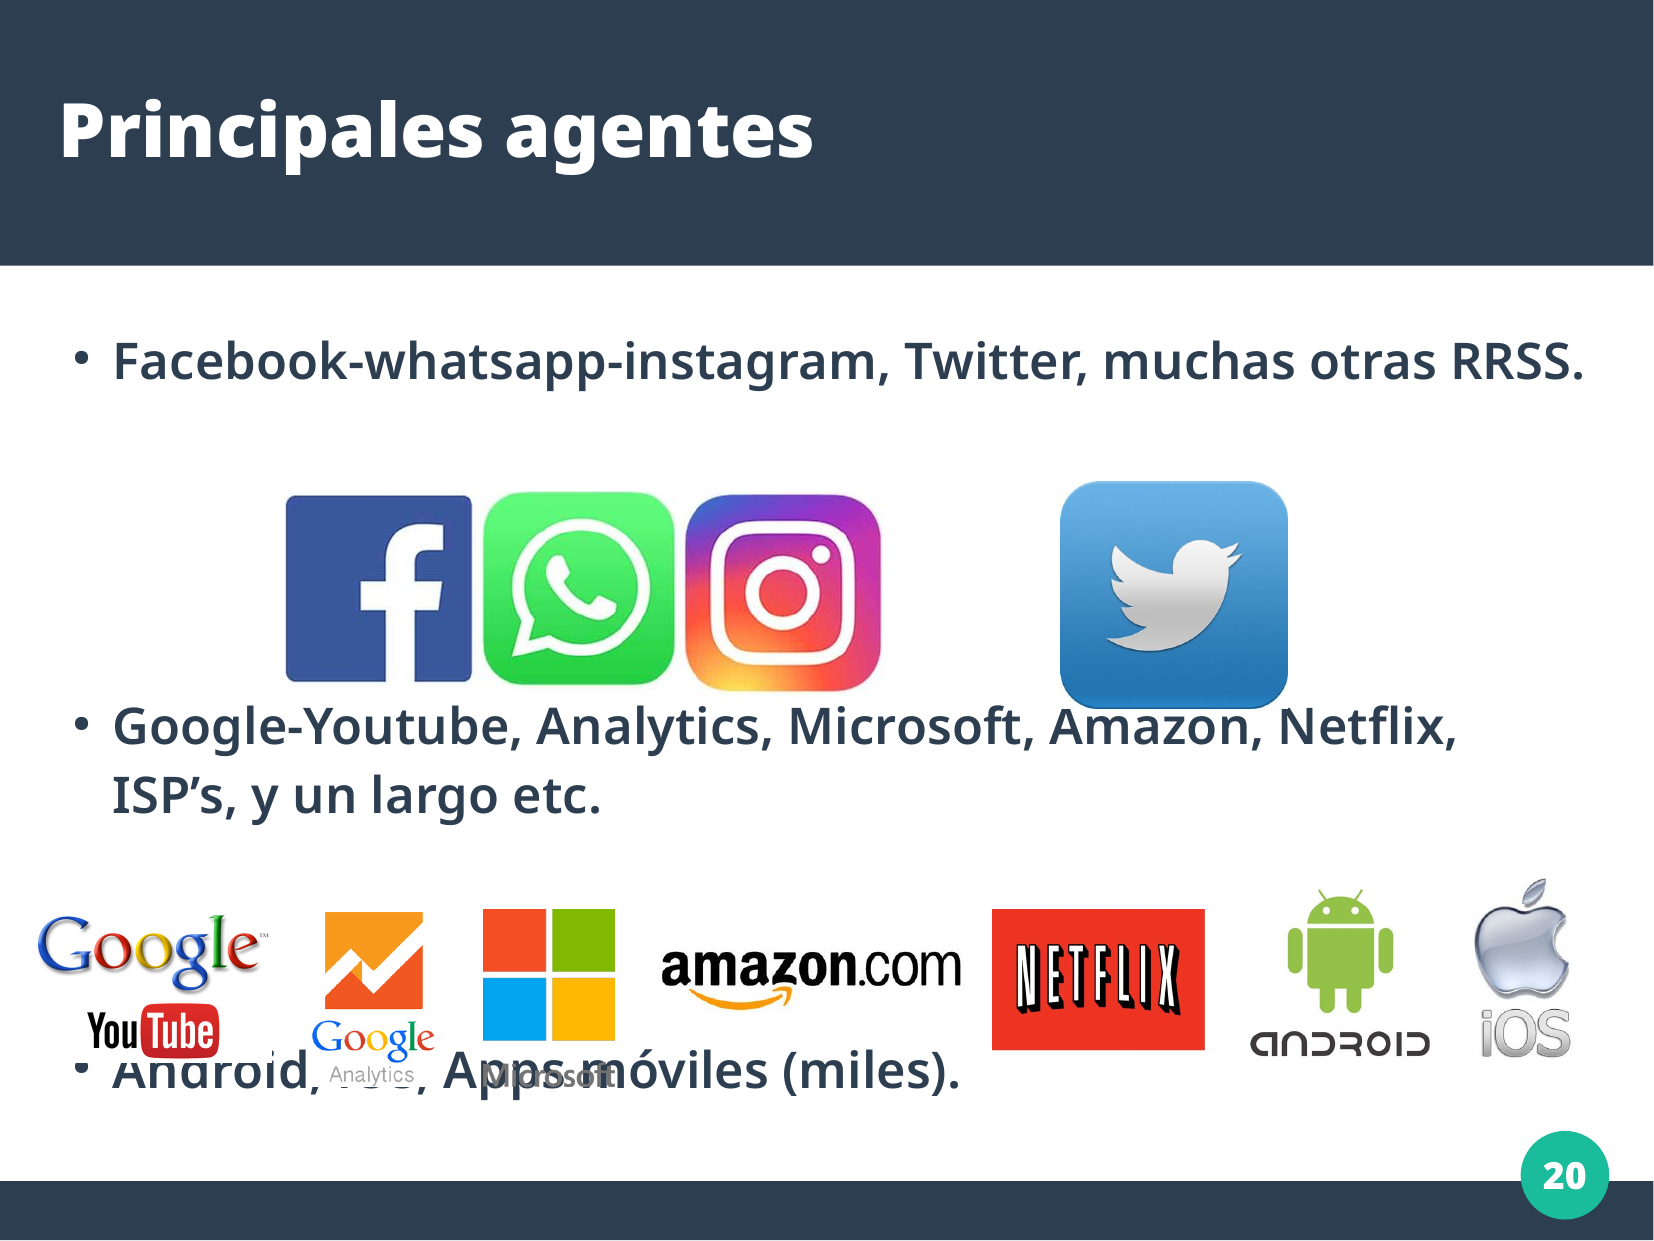

# Principales agentes
Facebook-whatsapp-instagram, Twitter, muchas otras RRSS.
Google-Youtube, Analytics, Microsoft, Amazon, Netflix, ISP’s, y un largo etc.
Android, iOs, Apps móviles (miles).
20